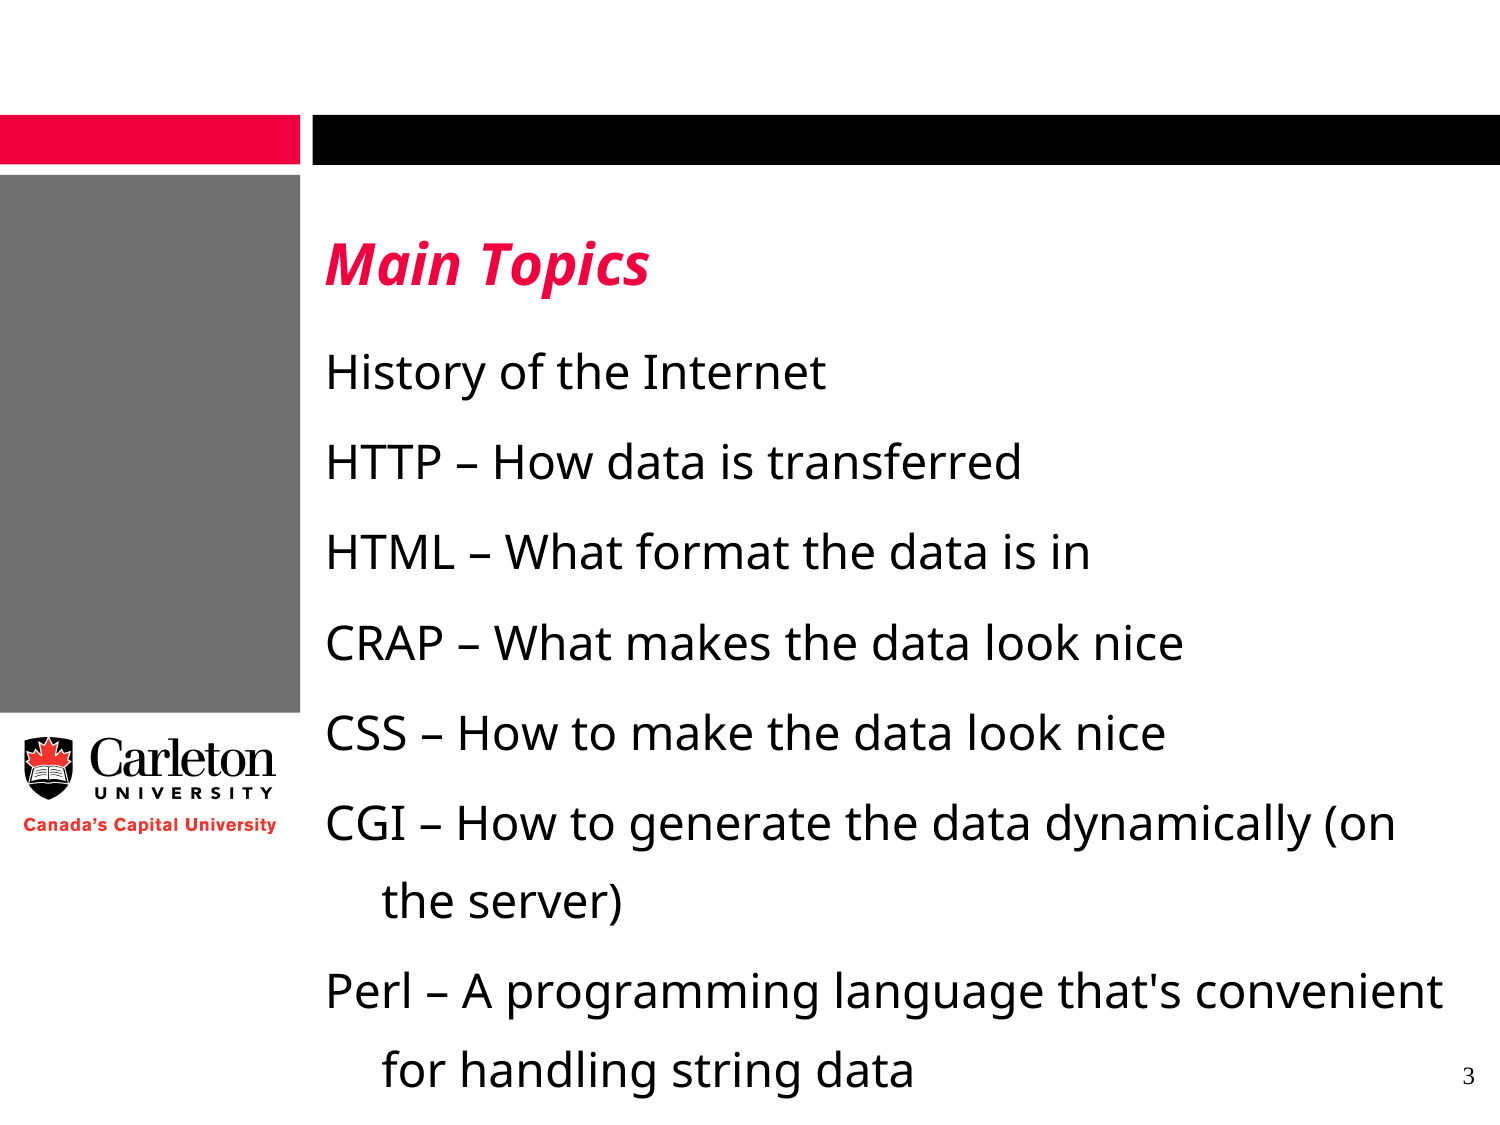

# Main Topics
History of the Internet
HTTP – How data is transferred
HTML – What format the data is in
CRAP – What makes the data look nice
CSS – How to make the data look nice
CGI – How to generate the data dynamically (on the server)
Perl – A programming language that's convenient for handling string data
PHP (a few easy questions)
3